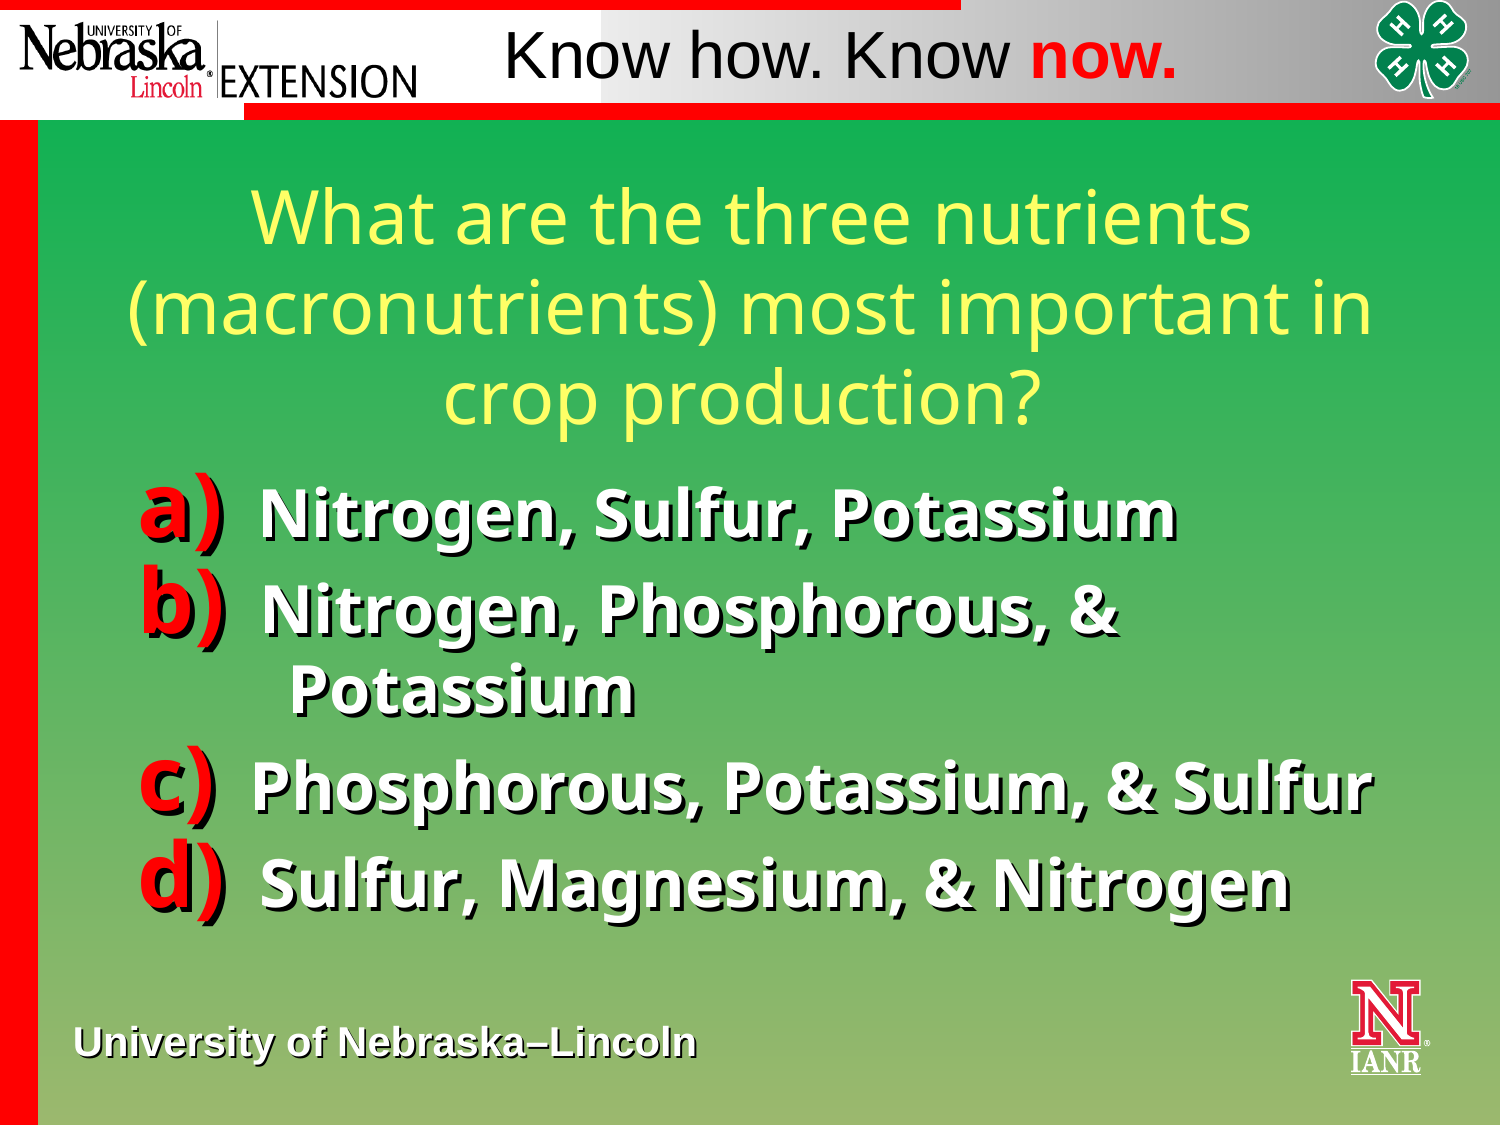

# What are the three nutrients (macronutrients) most important in crop production?
 Nitrogen, Sulfur, Potassium
 Nitrogen, Phosphorous, & Potassium
 Phosphorous, Potassium, & Sulfur
 Sulfur, Magnesium, & Nitrogen